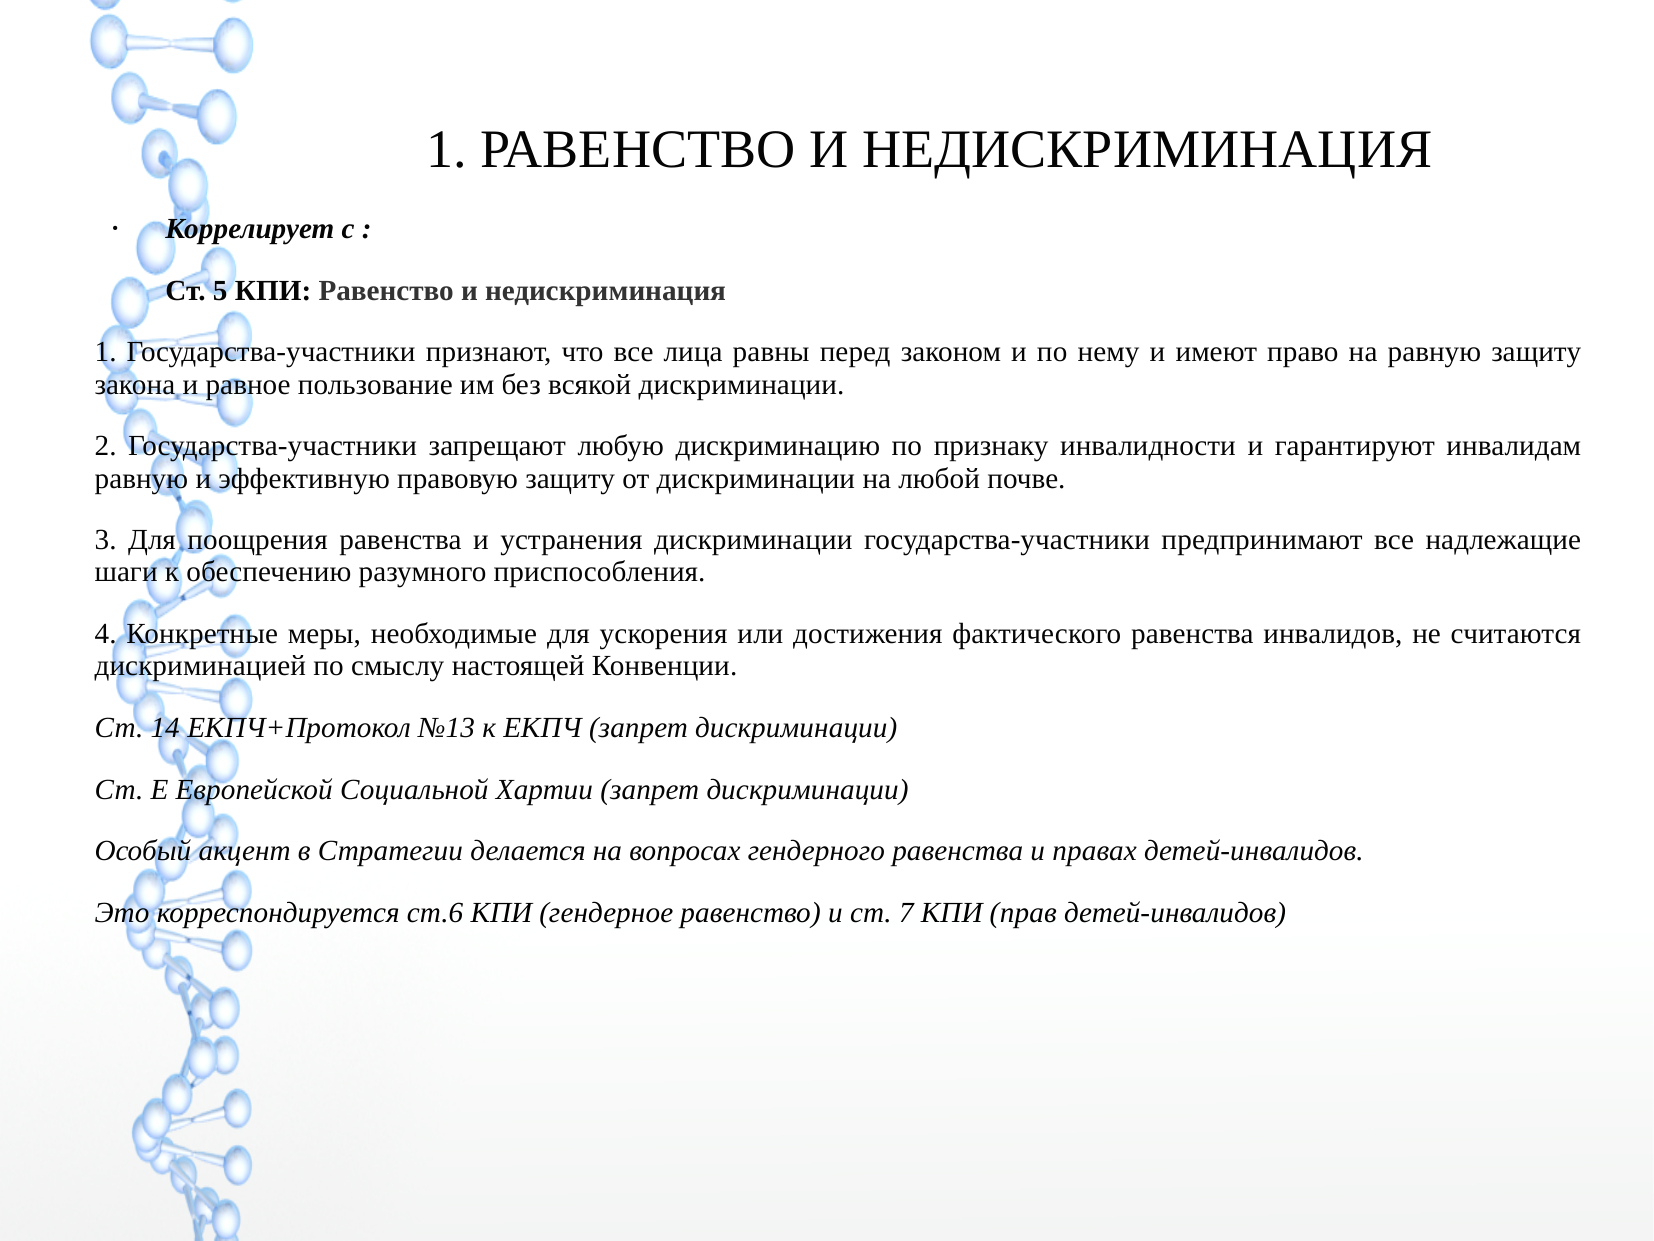

# 1. РАВЕНСТВО И НЕДИСКРИМИНАЦИЯ
Коррелирует с :
Ст. 5 КПИ: Равенство и недискриминация
1. Государства-участники признают, что все лица равны перед законом и по нему и имеют право на равную защиту закона и равное пользование им без всякой дискриминации.
2. Государства-участники запрещают любую дискриминацию по признаку инвалидности и гарантируют инвалидам равную и эффективную правовую защиту от дискриминации на любой почве.
3. Для поощрения равенства и устранения дискриминации государства-участники предпринимают все надлежащие шаги к обеспечению разумного приспособления.
4. Конкретные меры, необходимые для ускорения или достижения фактического равенства инвалидов, не считаются дискриминацией по смыслу настоящей Конвенции.
Ст. 14 ЕКПЧ+Протокол №13 к ЕКПЧ (запрет дискриминации)
Ст. Е Европейской Социальной Хартии (запрет дискриминации)
Особый акцент в Стратегии делается на вопросах гендерного равенства и правах детей-инвалидов.
Это корреспондируется ст.6 КПИ (гендерное равенство) и ст. 7 КПИ (прав детей-инвалидов)